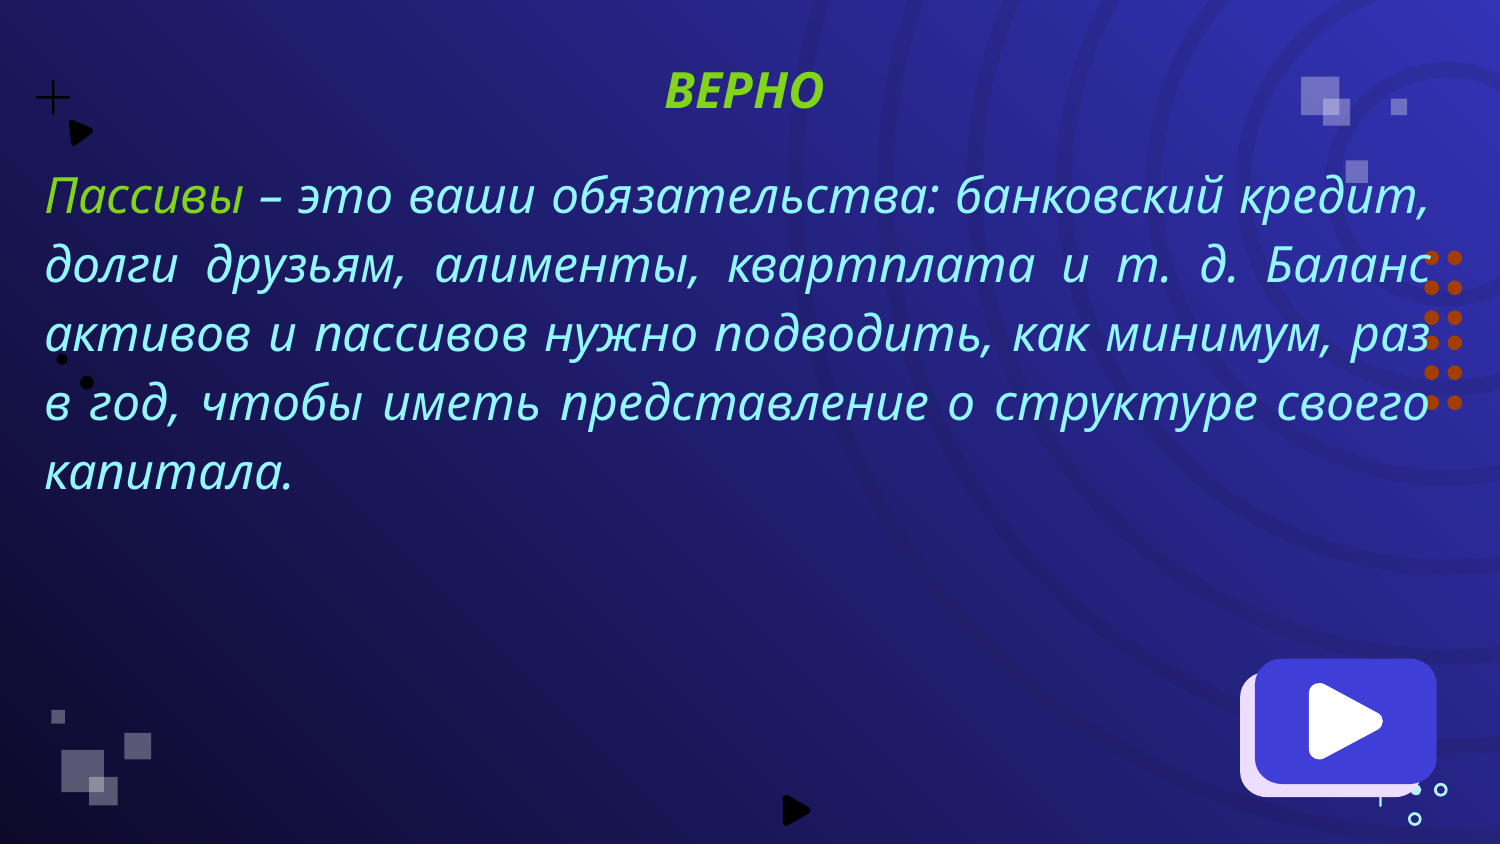

# ВЕРНО
Пассивы – это ваши обязательства: банковский кредит, долги друзьям, алименты, квартплата и т. д. Баланс активов и пассивов нужно подводить, как минимум, раз в год, чтобы иметь представление о структуре своего капитала.